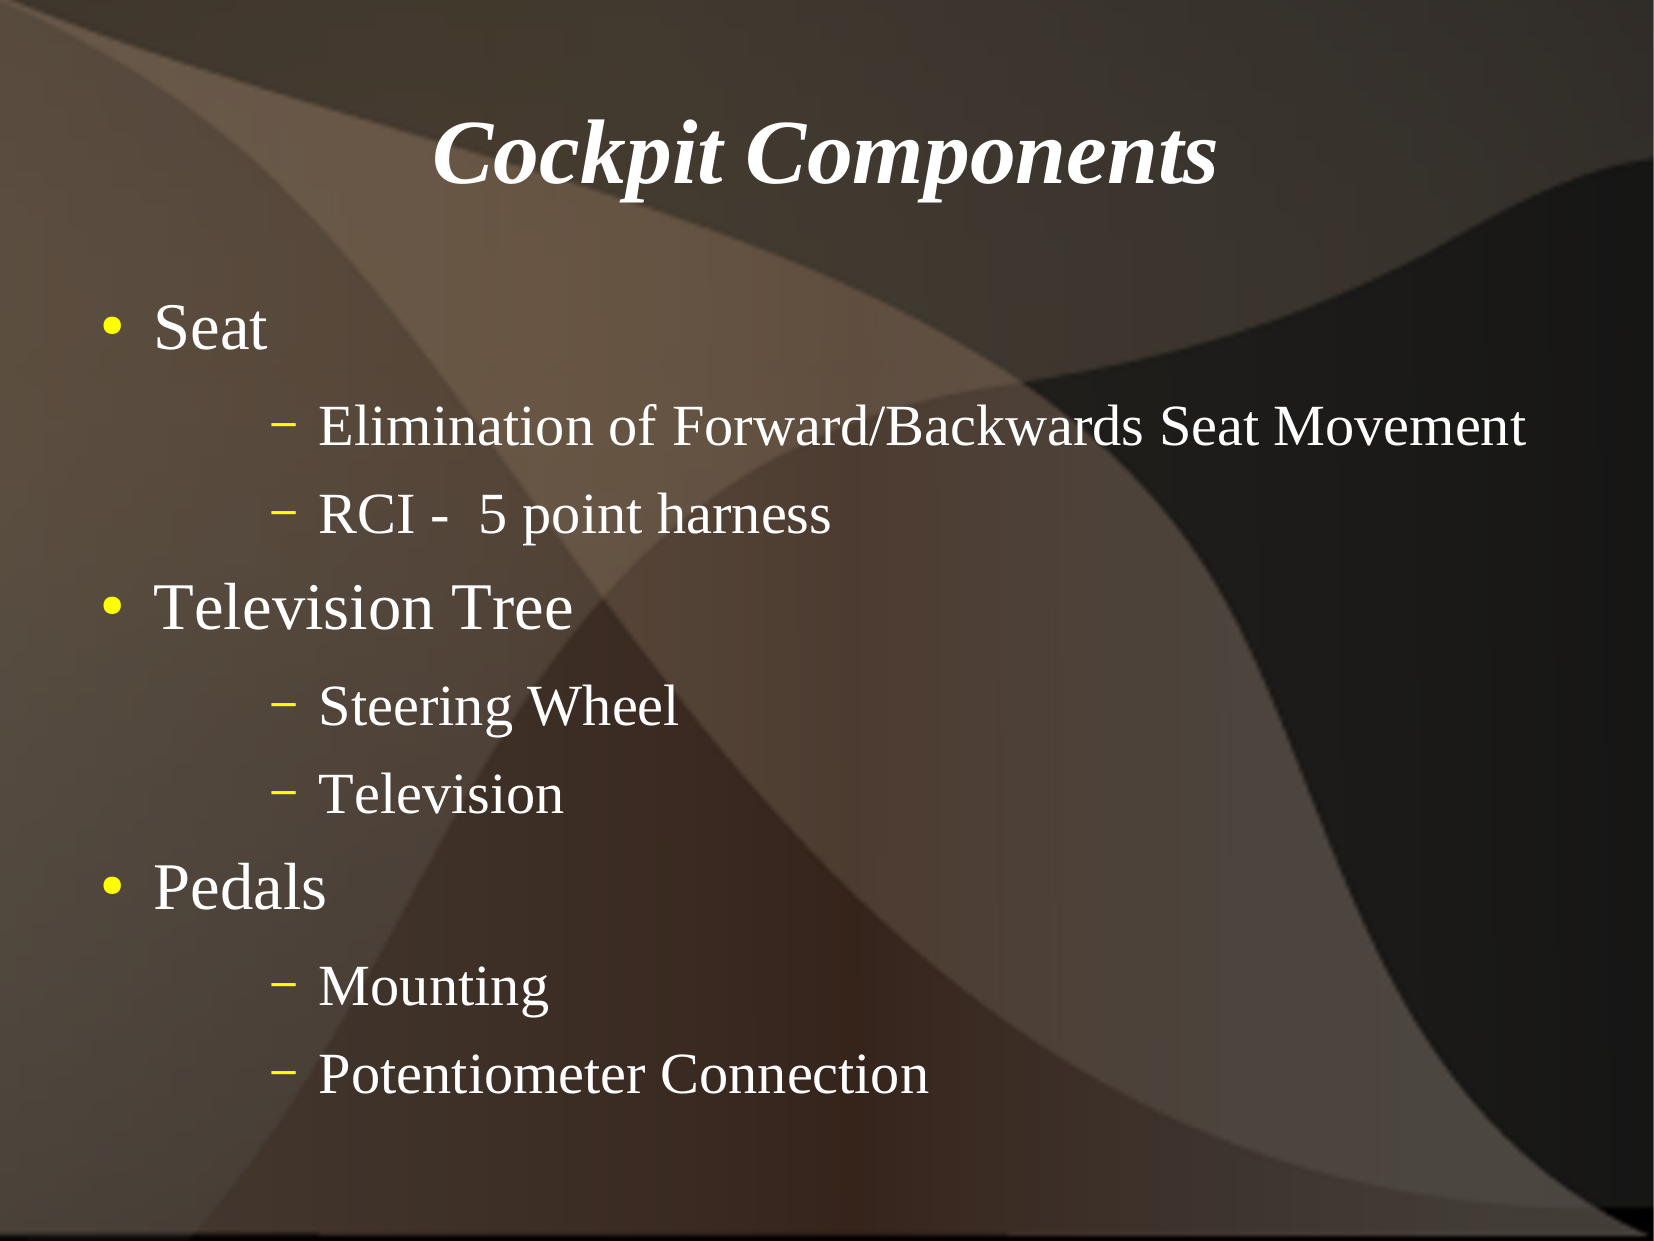

# Cockpit Components
Seat
Elimination of Forward/Backwards Seat Movement
RCI - 5 point harness
Television Tree
Steering Wheel
Television
Pedals
Mounting
Potentiometer Connection